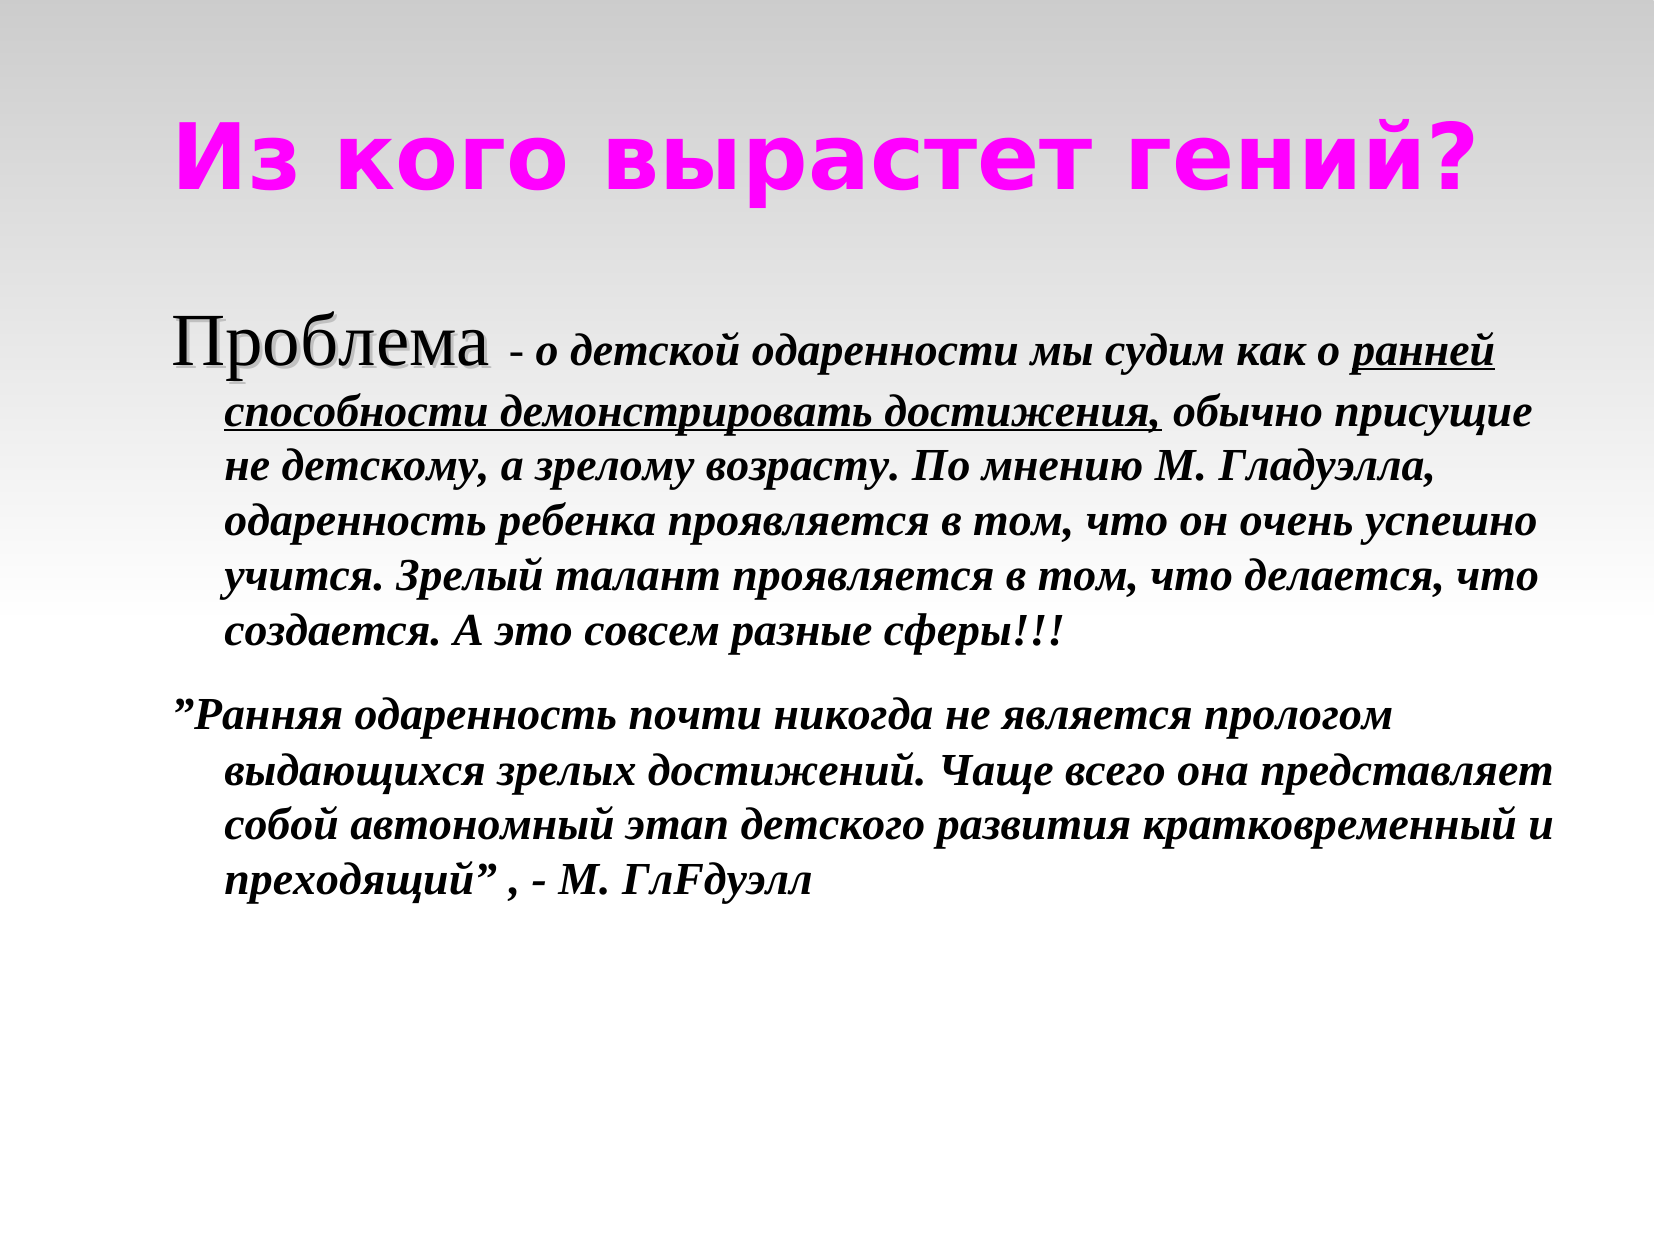

# Из кого вырастет гений?
Проблема - о детской одаренности мы судим как о ранней способности демонстрировать достижения, обычно присущие не детскому, а зрелому возрасту. По мнению М. Гладуэлла, одаренность ребенка проявляется в том, что он очень успешно учится. Зрелый талант проявляется в том, что делается, что создается. А это совсем разные сферы!!!
”Ранняя одаренность почти никогда не является прологом выдающихся зрелых достижений. Чаще всего она представляет собой автономный этап детского развития кратковременный и преходящий” , - М. ГлFдуэлл